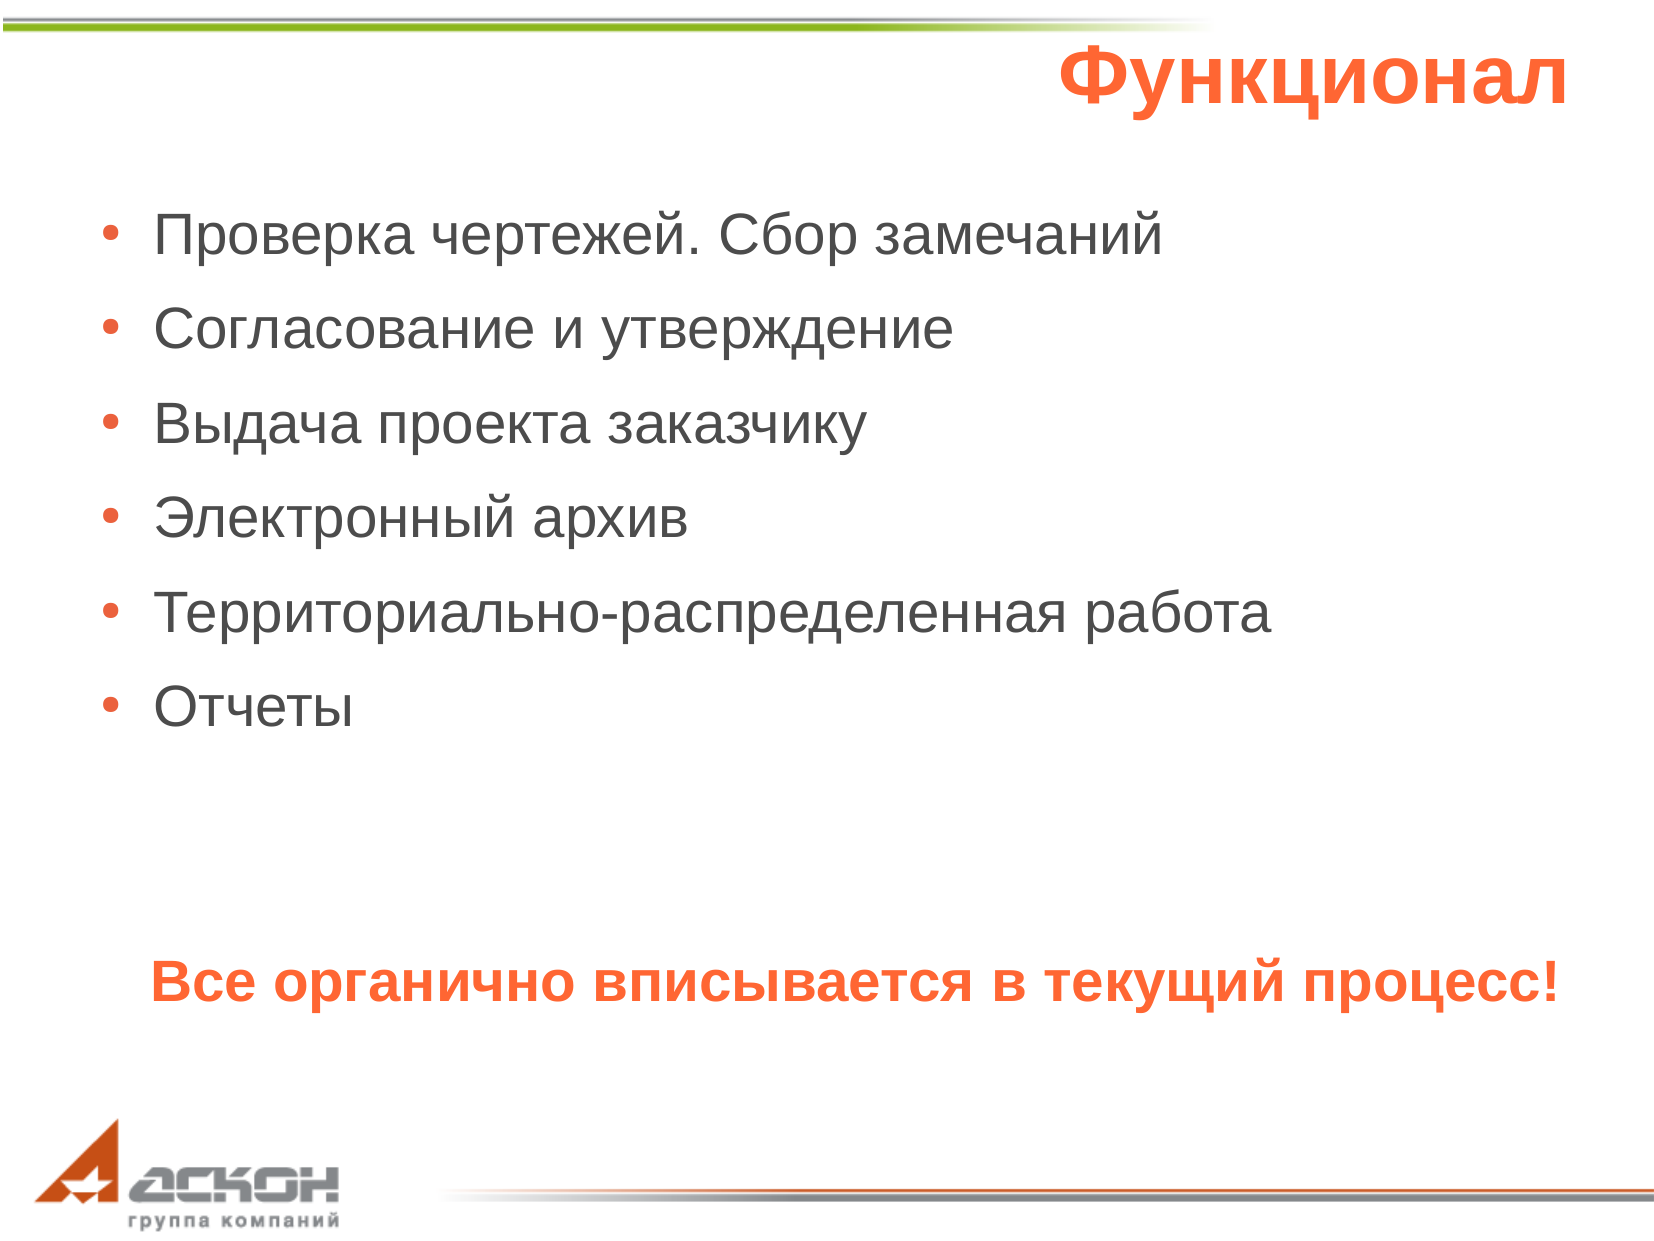

Функционал
# Проверка чертежей. Сбор замечаний
Согласование и утверждение
Выдача проекта заказчику
Электронный архив
Территориально-распределенная работа
Отчеты
Все органично вписывается в текущий процесс!